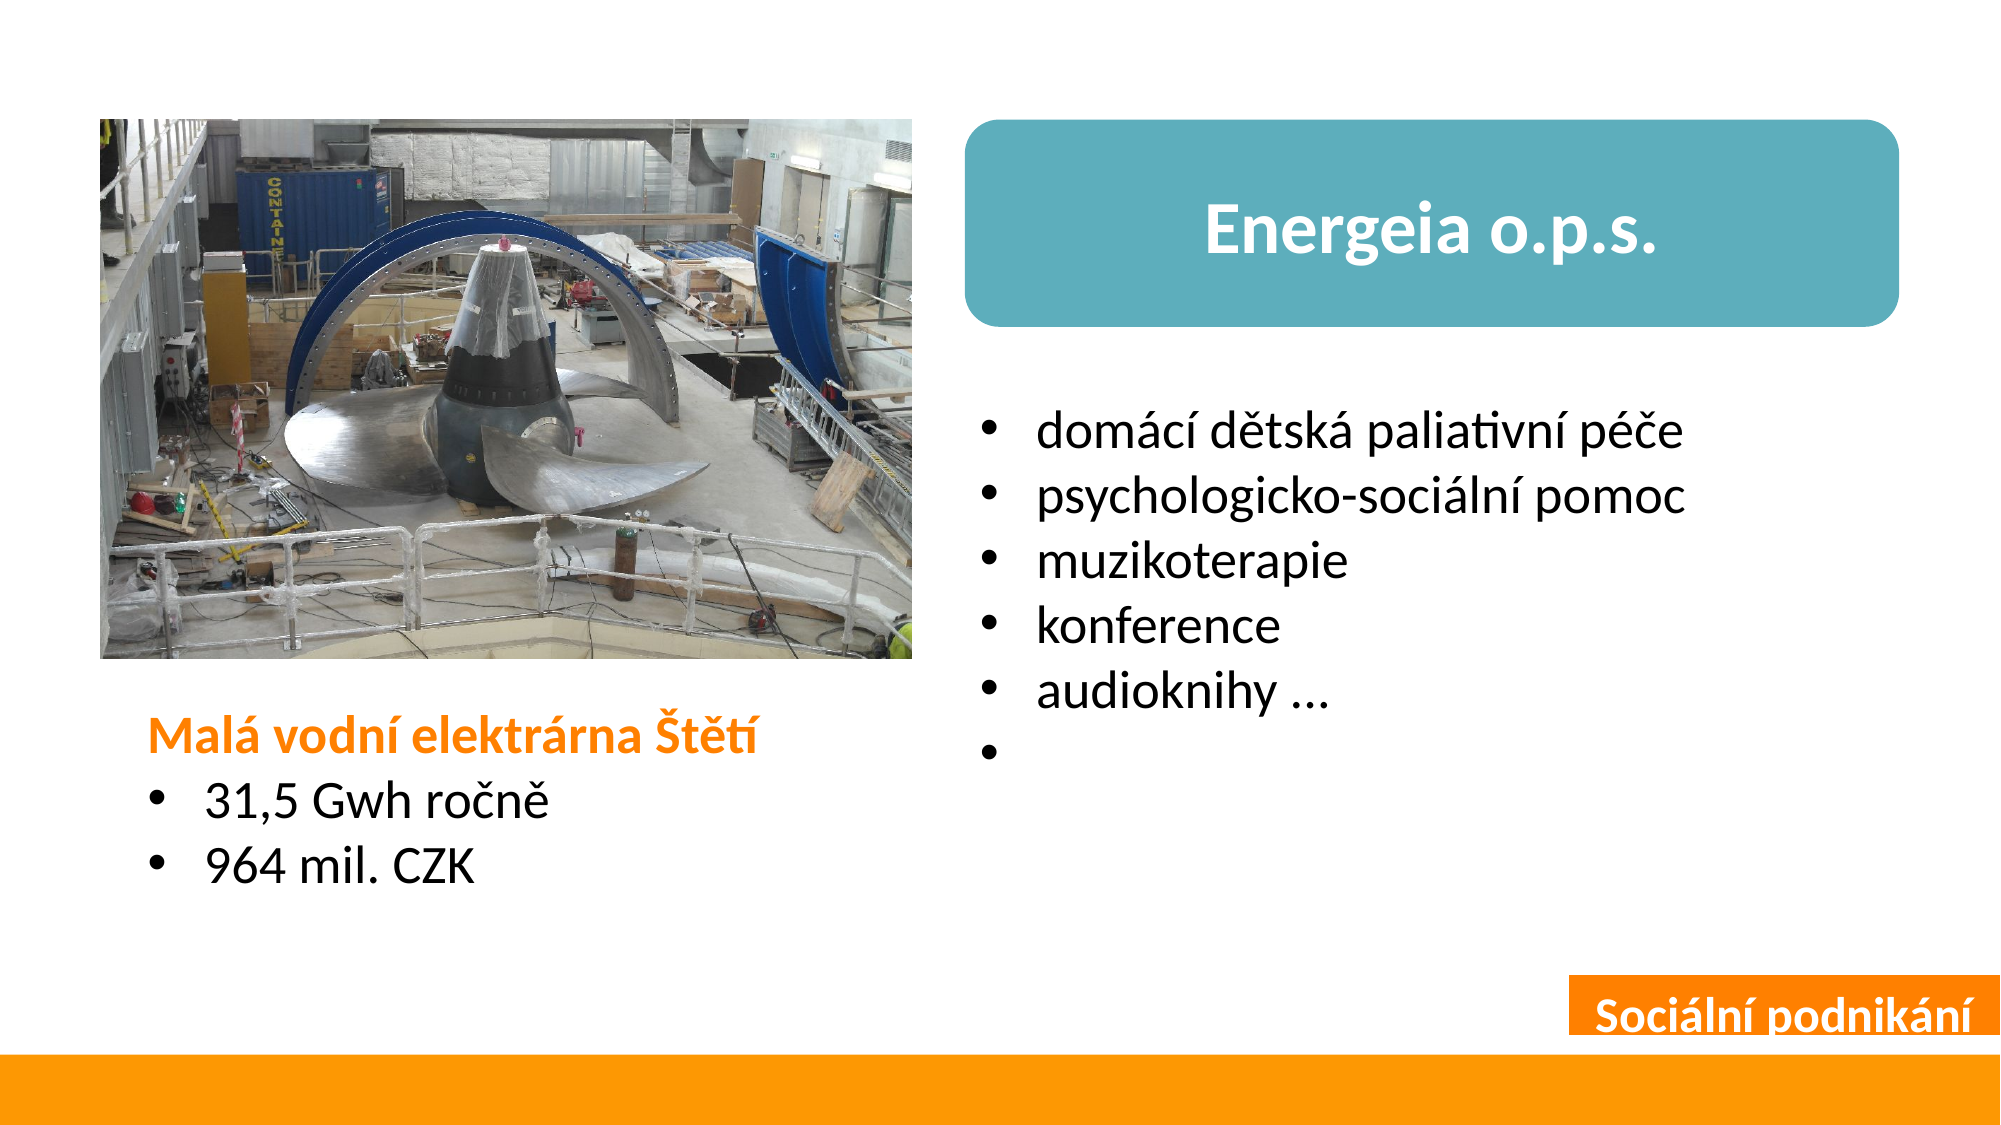

Energeia o.p.s.
domácí dětská paliativní péče
psychologicko-sociální pomoc
muzikoterapie
konference
audioknihy ...
Malá vodní elektrárna Štětí
31,5 Gwh ročně
964 mil. CZK
Sociální podnikání